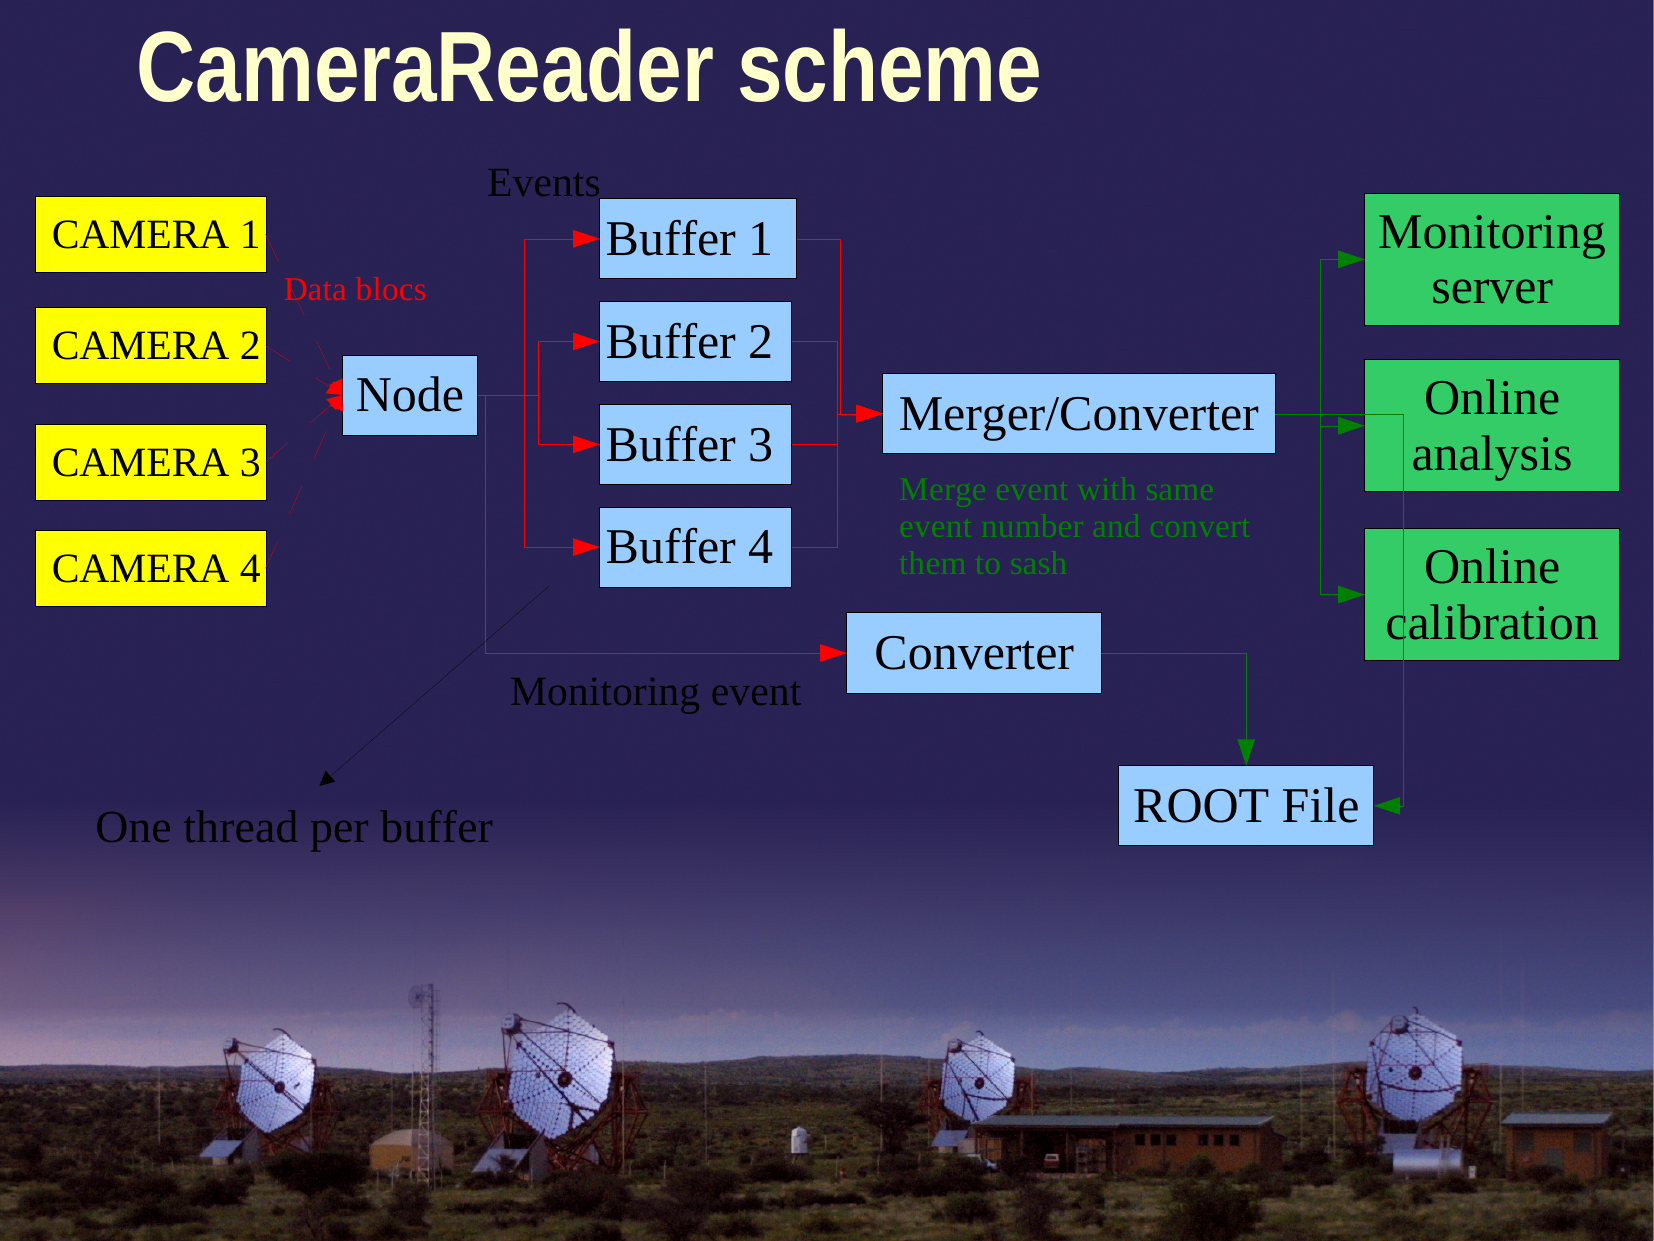

# CameraReader scheme
Events
Monitoring server
 CAMERA 1
 CAMERA 2
 CAMERA 3
 CAMERA 4
Buffer 1
Data blocs
Buffer 2
Node
Online analysis
Merger/Converter
Buffer 3
Merge event with same event number and convert them to sash
Buffer 4
Online calibration
Converter
Monitoring event
ROOT File
One thread per buffer